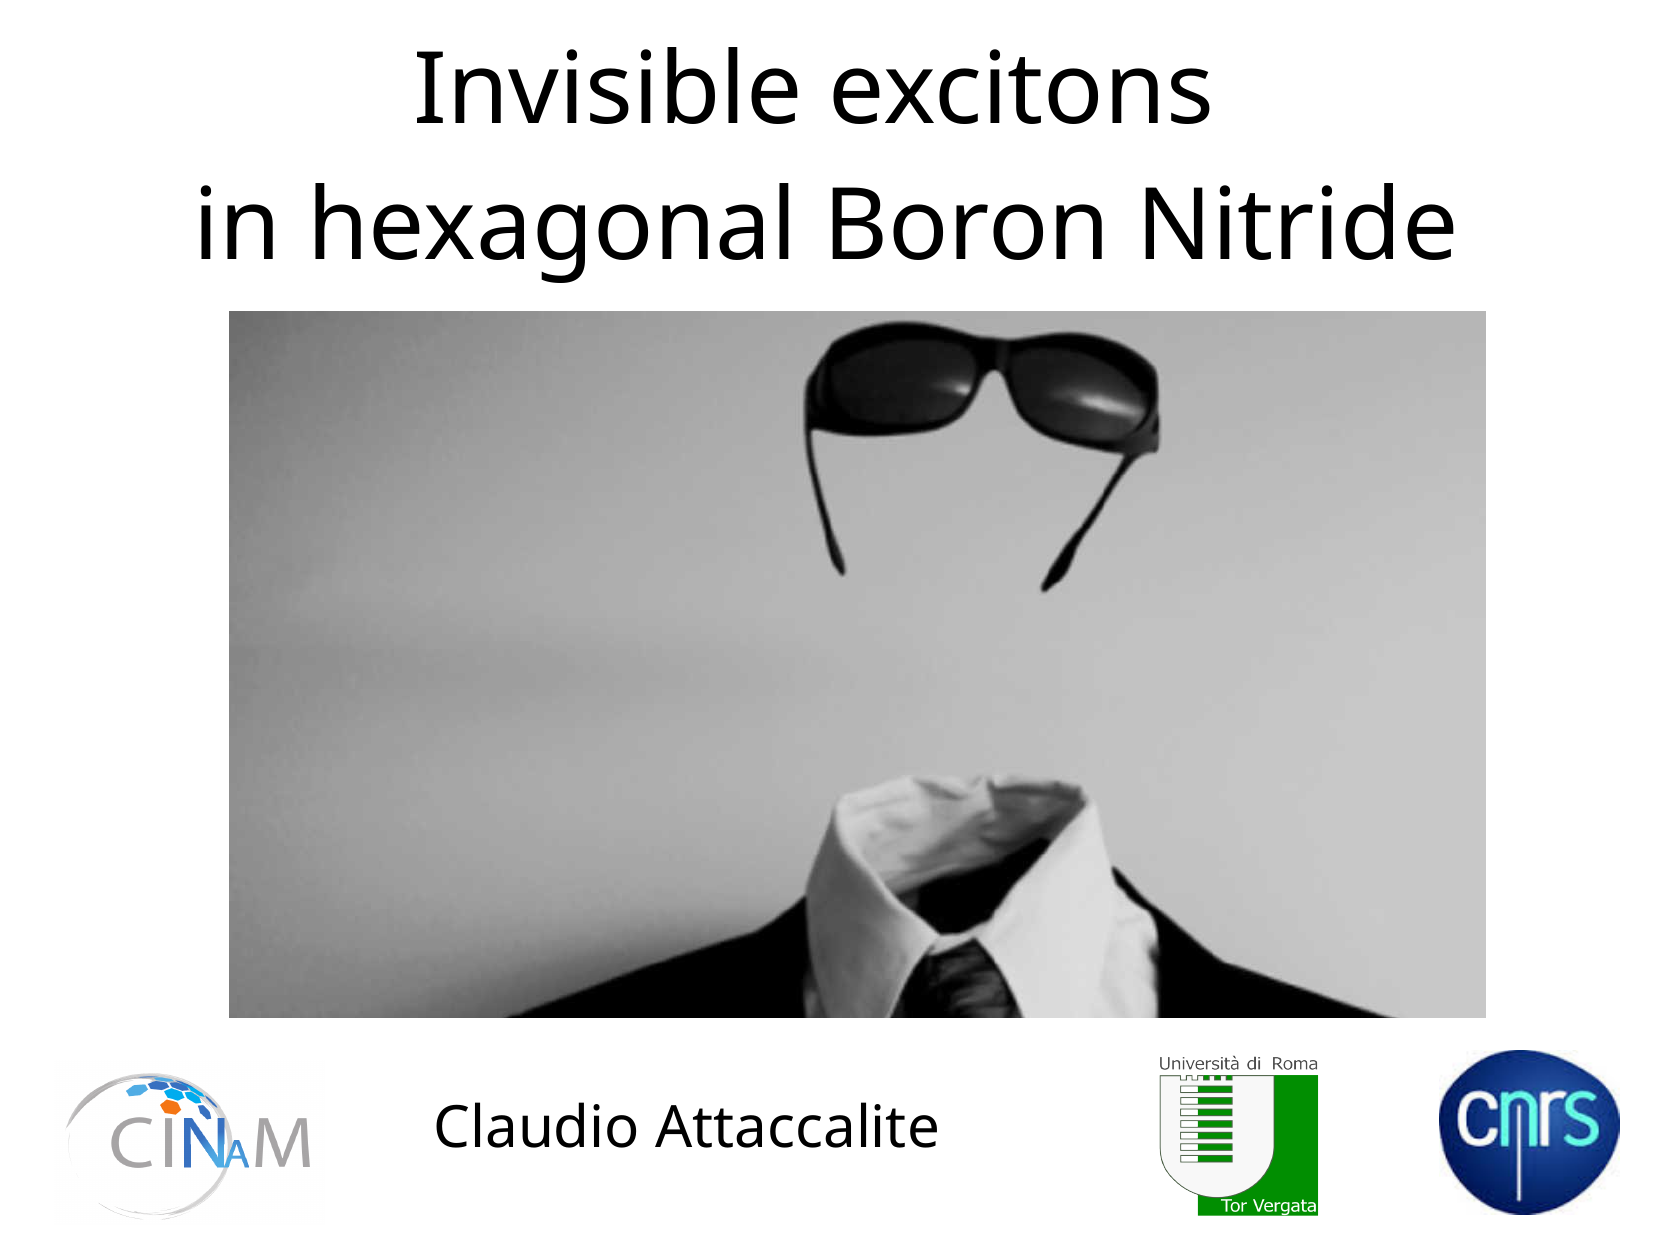

# Invisible excitons in hexagonal Boron Nitride
Claudio Attaccalite